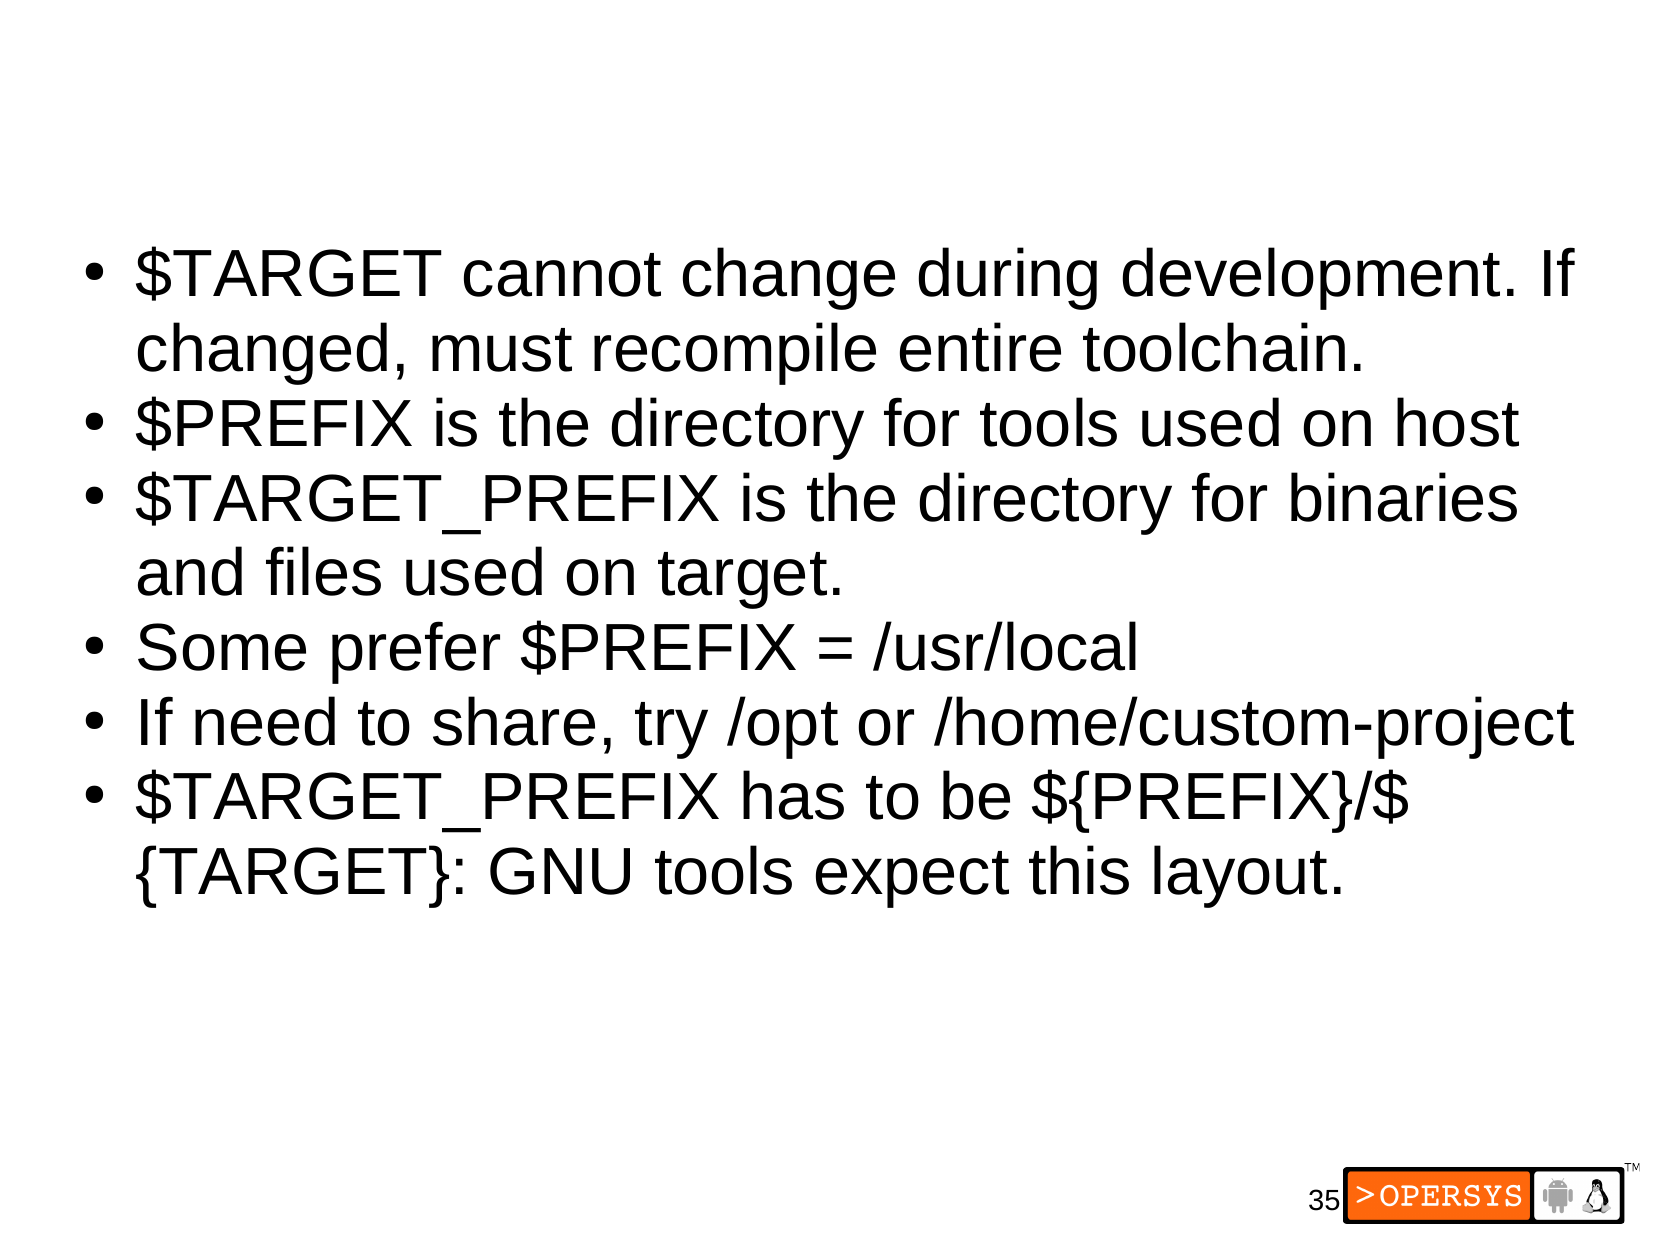

# $TARGET cannot change during development. If changed, must recompile entire toolchain.
$PREFIX is the directory for tools used on host
$TARGET_PREFIX is the directory for binaries and files used on target.
Some prefer $PREFIX = /usr/local
If need to share, try /opt or /home/custom-project
$TARGET_PREFIX has to be ${PREFIX}/${TARGET}: GNU tools expect this layout.